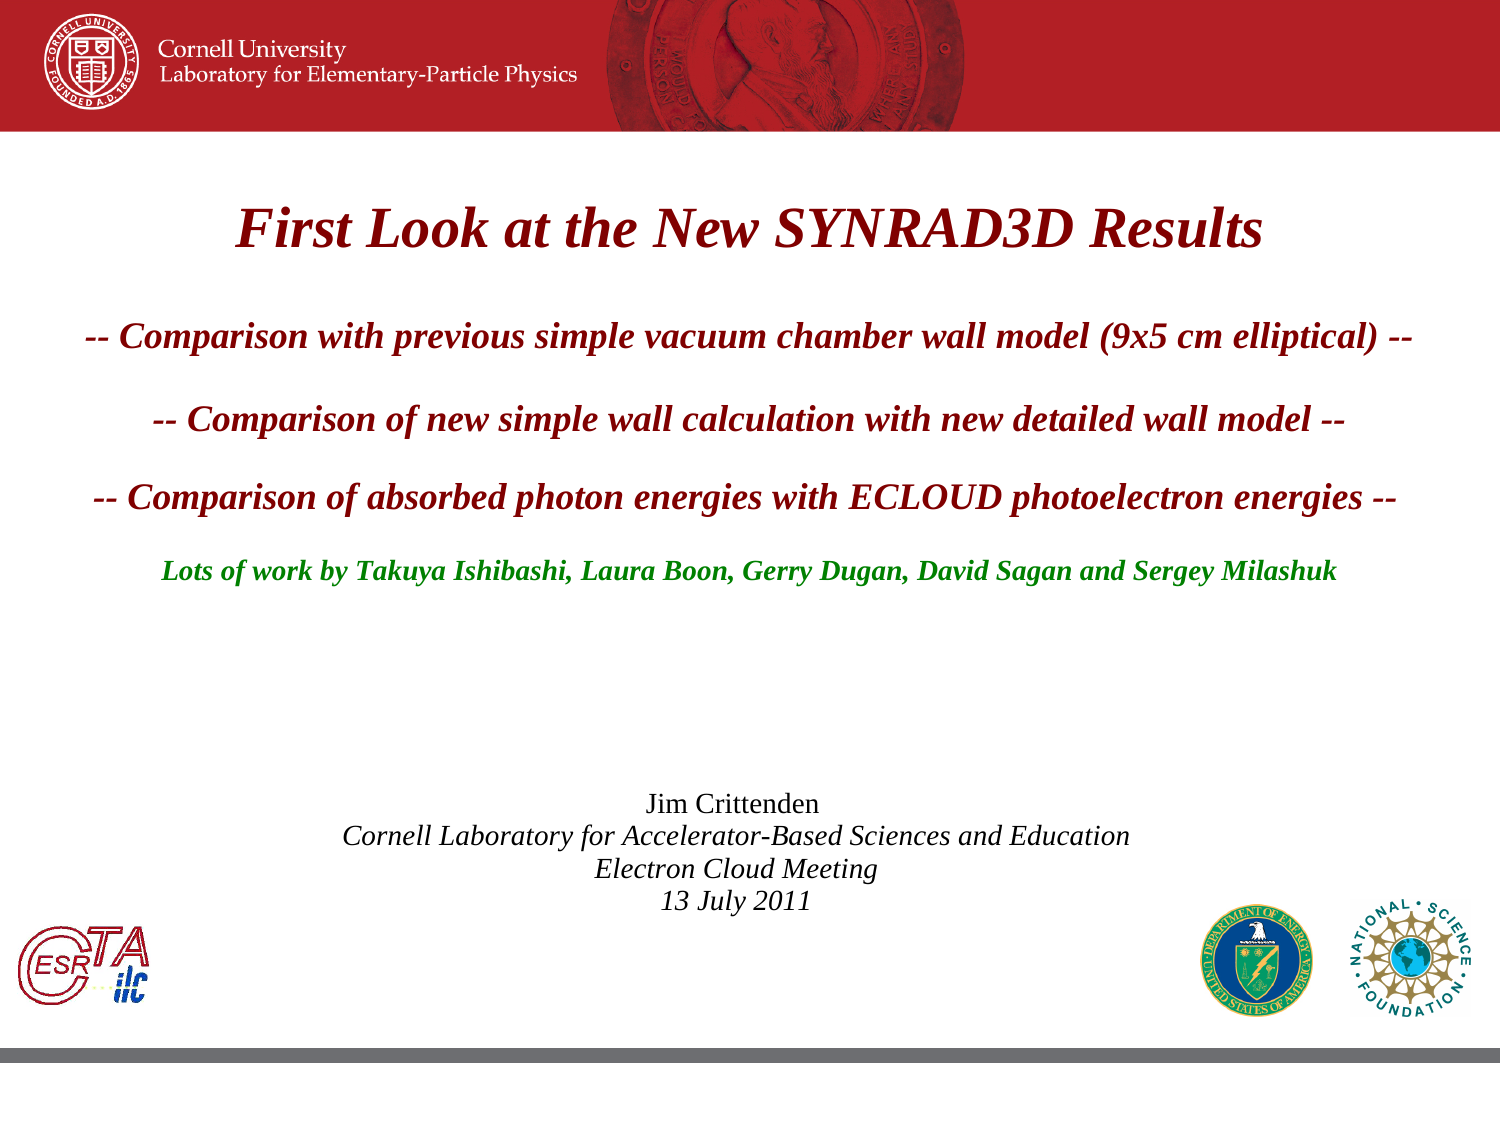

First Look at the New SYNRAD3D Results
-- Comparison with previous simple vacuum chamber wall model (9x5 cm elliptical) --
-- Comparison of new simple wall calculation with new detailed wall model --
-- Comparison of absorbed photon energies with ECLOUD photoelectron energies --
Lots of work by Takuya Ishibashi, Laura Boon, Gerry Dugan, David Sagan and Sergey Milashuk
# Jim Crittenden
Cornell Laboratory for Accelerator-Based Sciences and Education
Electron Cloud Meeting
13 July 2011